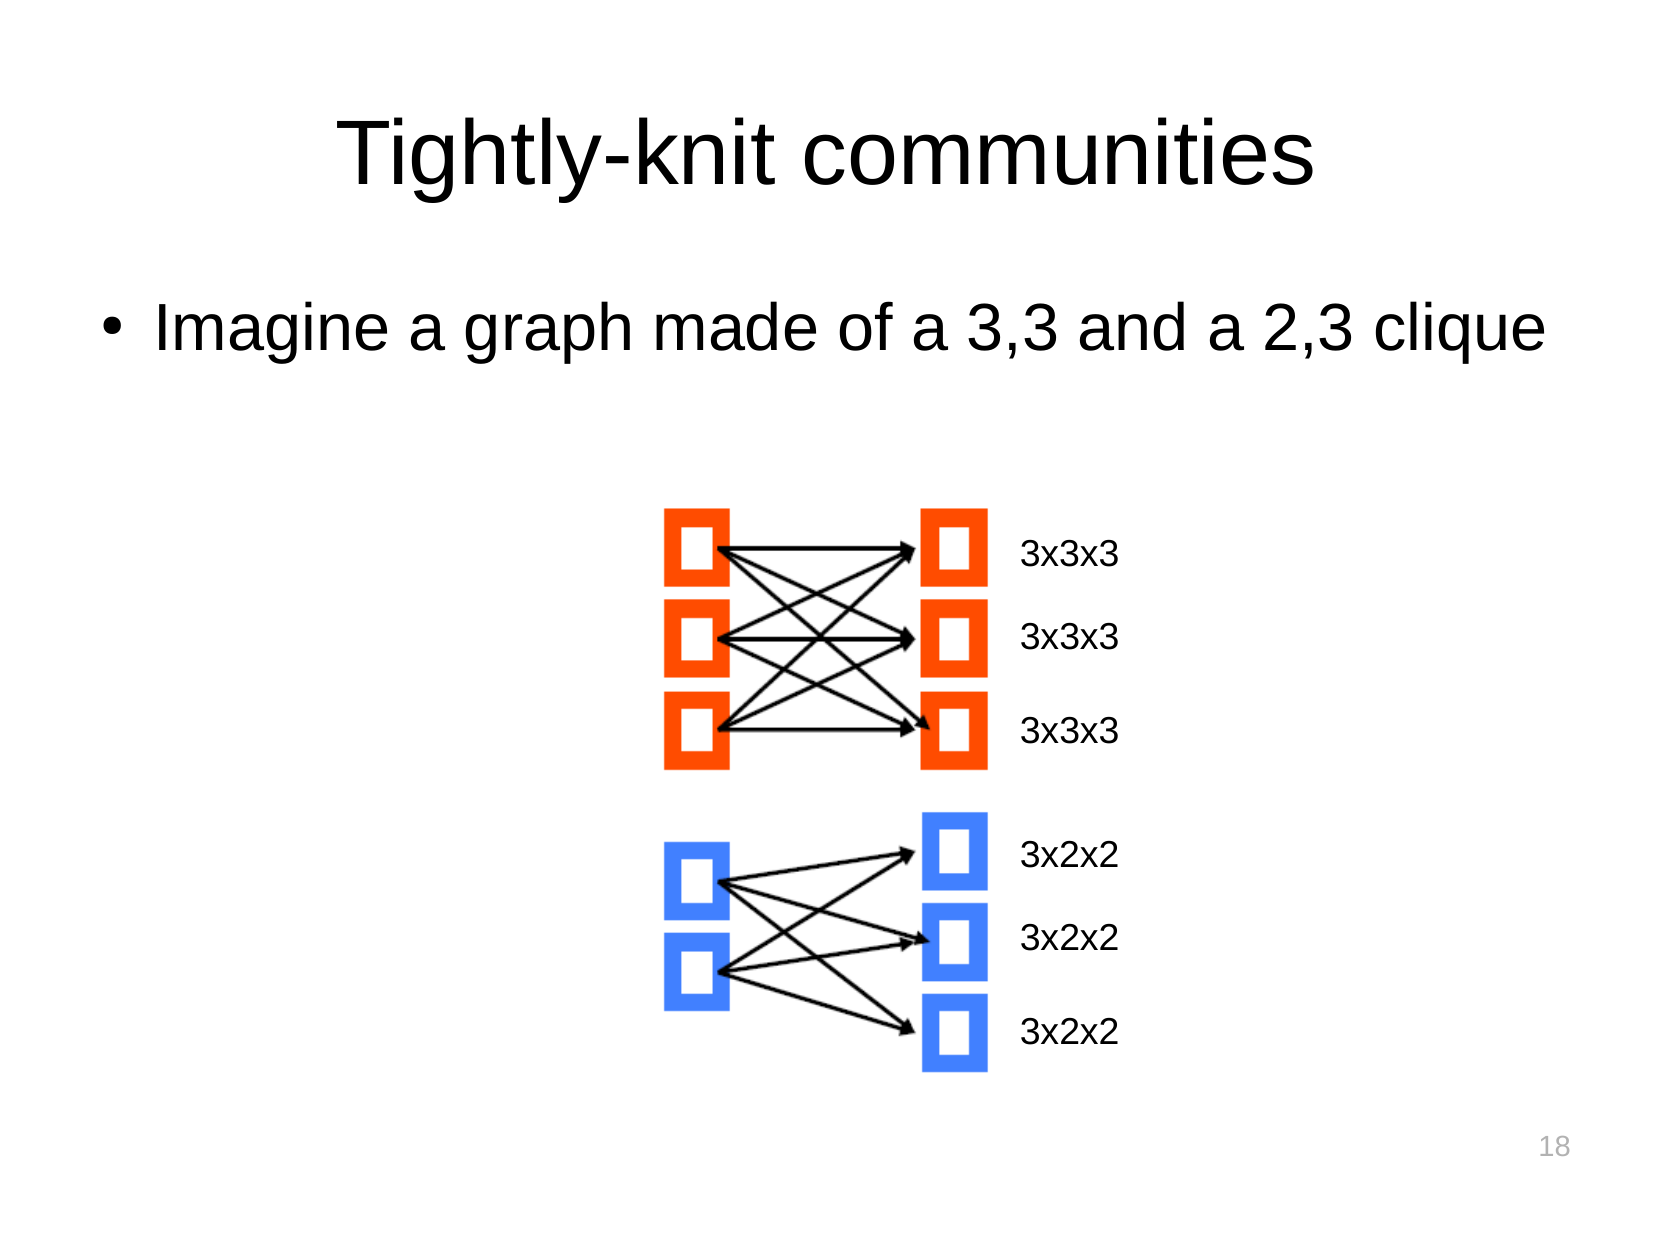

# Tightly-knit communities
Imagine a graph made of a 3,3 and a 2,3 clique
3x3x3
3x3x3
3x3x3
3x2x2
3x2x2
3x2x2
18